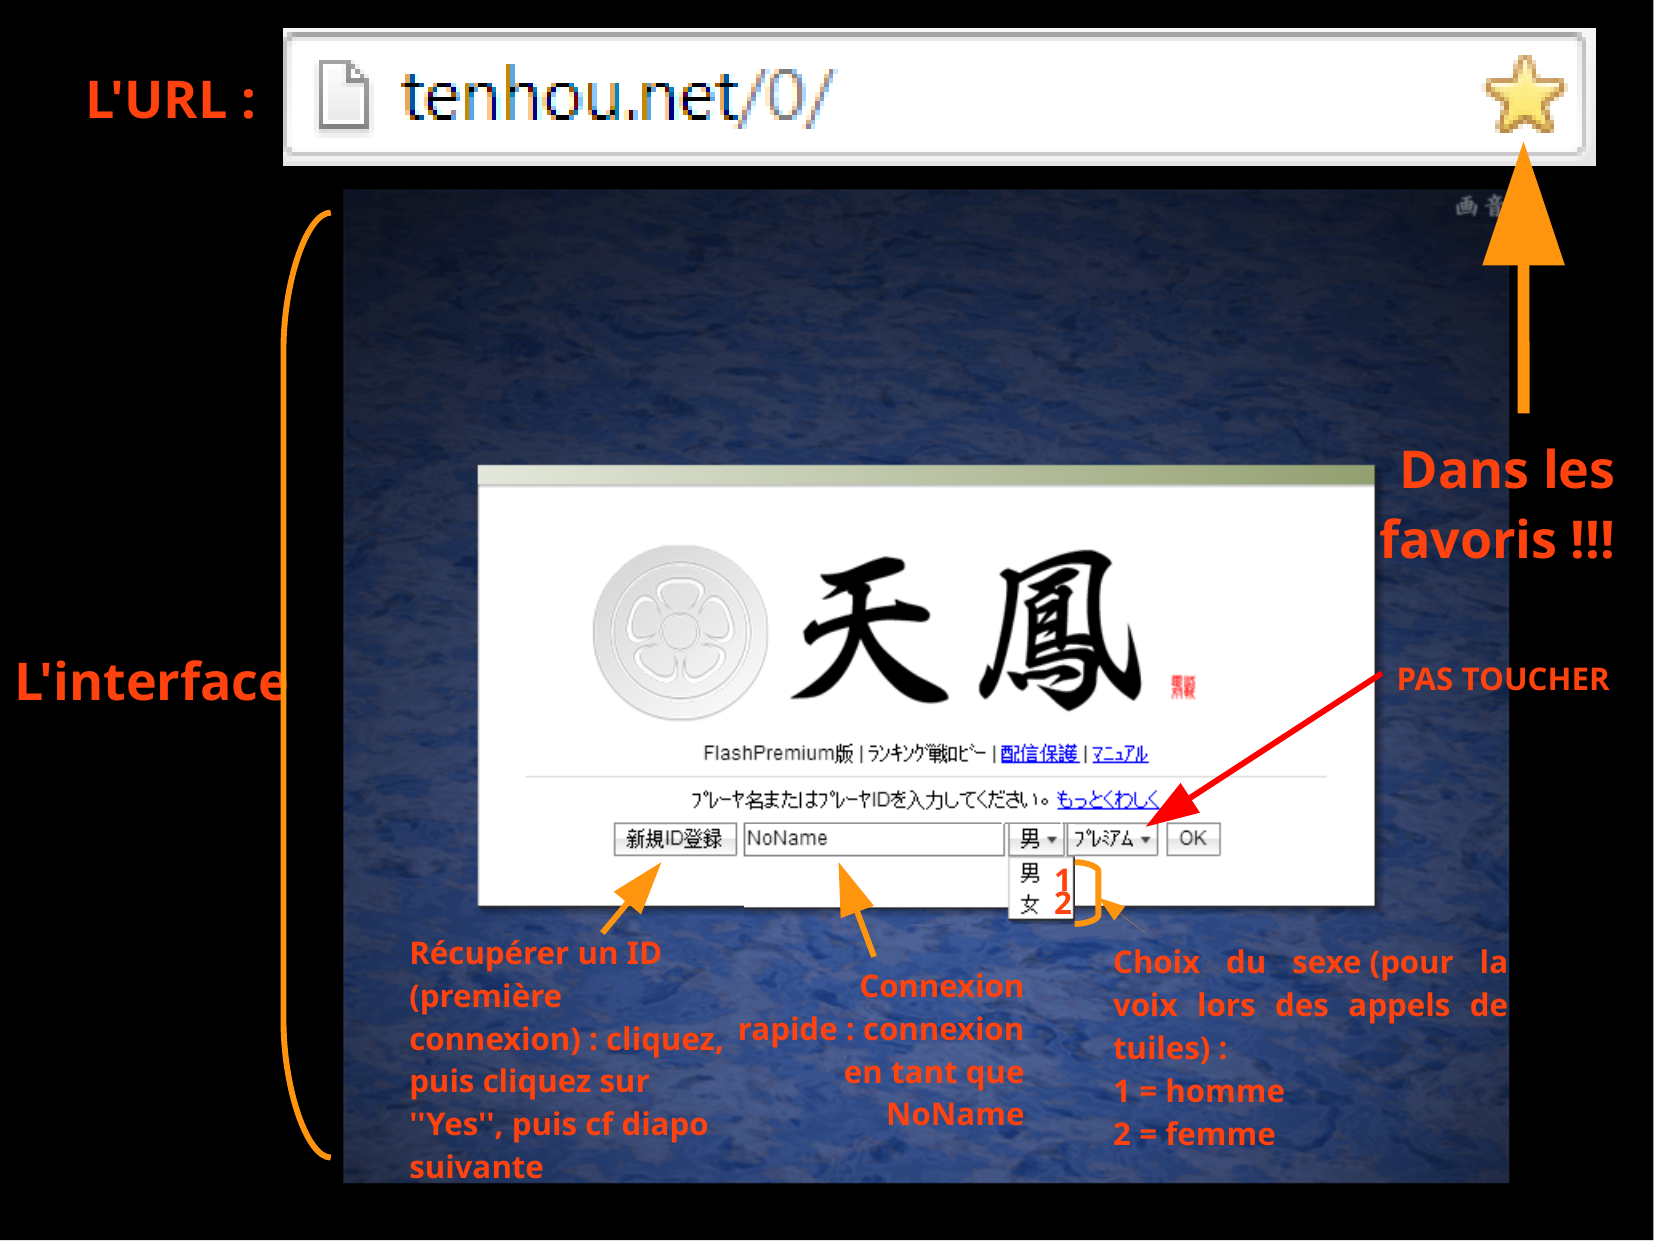

L'URL :
Dans les favoris !!!
L'interface
PAS TOUCHER
1
2
Récupérer un ID (première connexion) : cliquez, puis cliquez sur ''Yes'', puis cf diapo suivante
Choix du sexe (pour la voix lors des appels de tuiles) :
1 = homme
2 = femme
Connexion rapide : connexion en tant que NoName